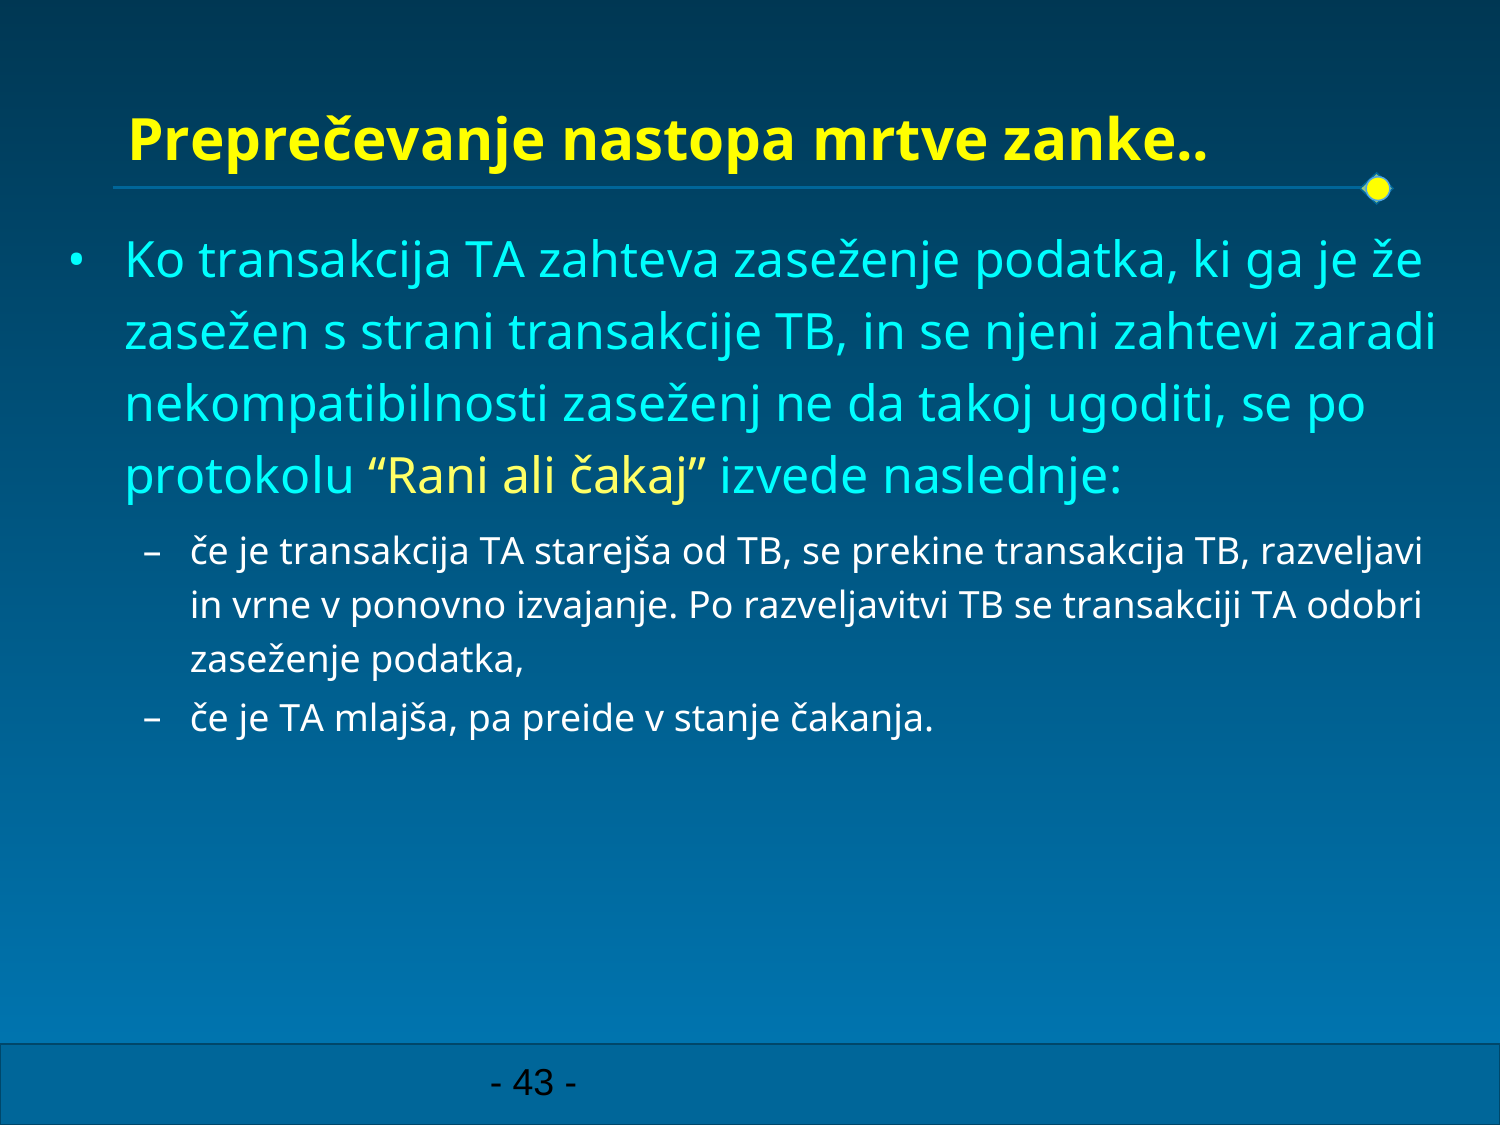

# Preprečevanje nastopa mrtve zanke..
Ko transakcija TA zahteva zaseženje podatka, ki ga je že zasežen s strani transakcije TB, in se njeni zahtevi zaradi nekompatibilnosti zaseženj ne da takoj ugoditi, se po protokolu “Rani ali čakaj” izvede naslednje:
če je transakcija TA starejša od TB, se prekine transakcija TB, razveljavi in vrne v ponovno izvajanje. Po razveljavitvi TB se transakciji TA odobri zaseženje podatka,
če je TA mlajša, pa preide v stanje čakanja.